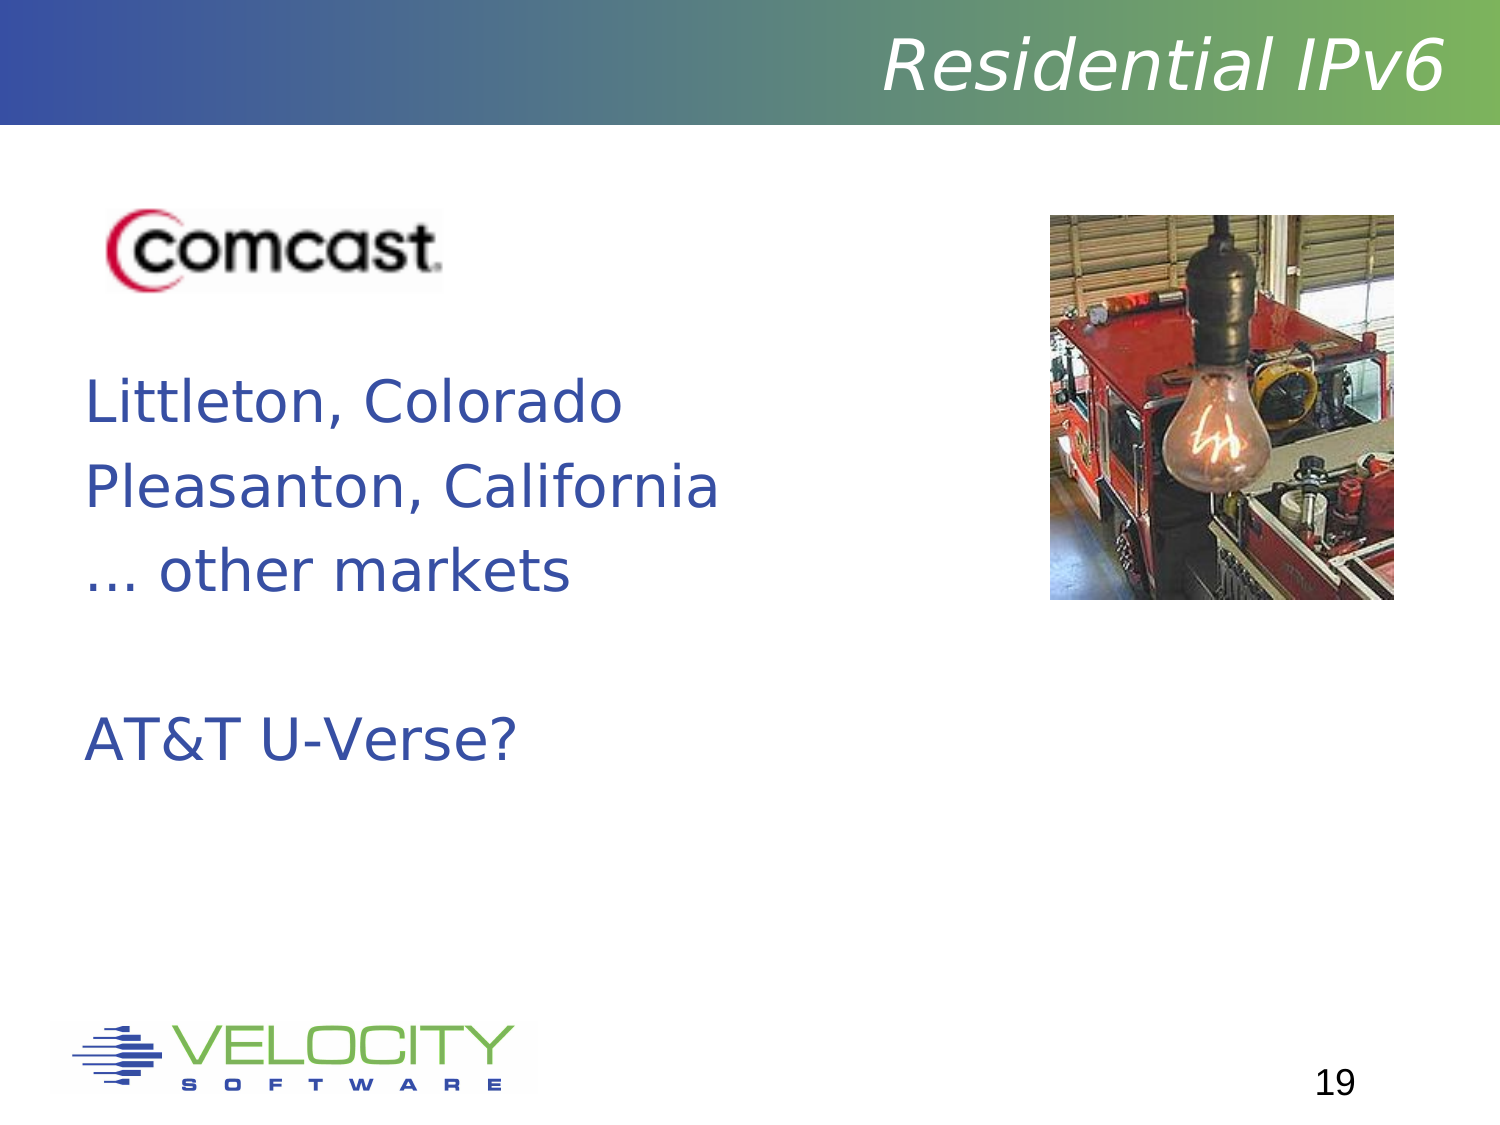

# Residential IPv6
Littleton, Colorado
Pleasanton, California
... other markets
AT&T U-Verse?
19